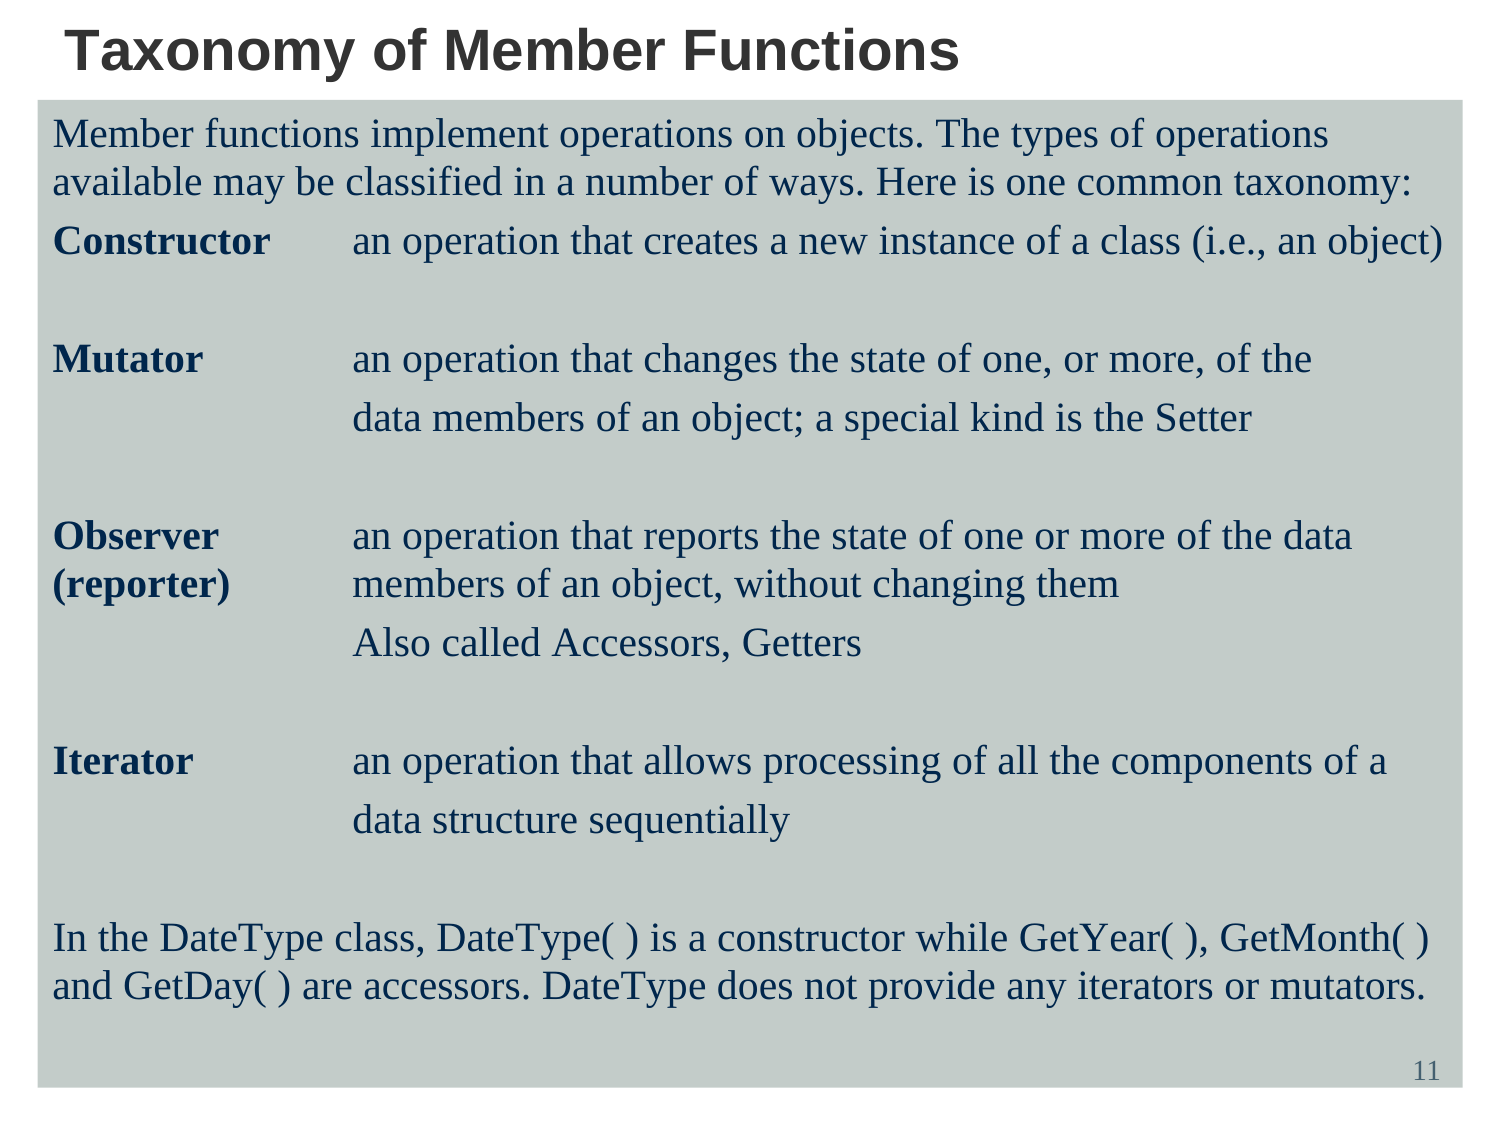

# Taxonomy of Member Functions
Member functions implement operations on objects. The types of operations available may be classified in a number of ways. Here is one common taxonomy:
Constructor	an operation that creates a new instance of a class (i.e., an object)
Mutator	an operation that changes the state of one, or more, of the
 		data members of an object; a special kind is the Setter
Observer 	an operation that reports the state of one or more of the data
(reporter)	members of an object, without changing them
 		Also called Accessors, Getters
Iterator		an operation that allows processing of all the components of a
 		data structure sequentially
In the DateType class, DateType( ) is a constructor while GetYear( ), GetMonth( ) and GetDay( ) are accessors. DateType does not provide any iterators or mutators.